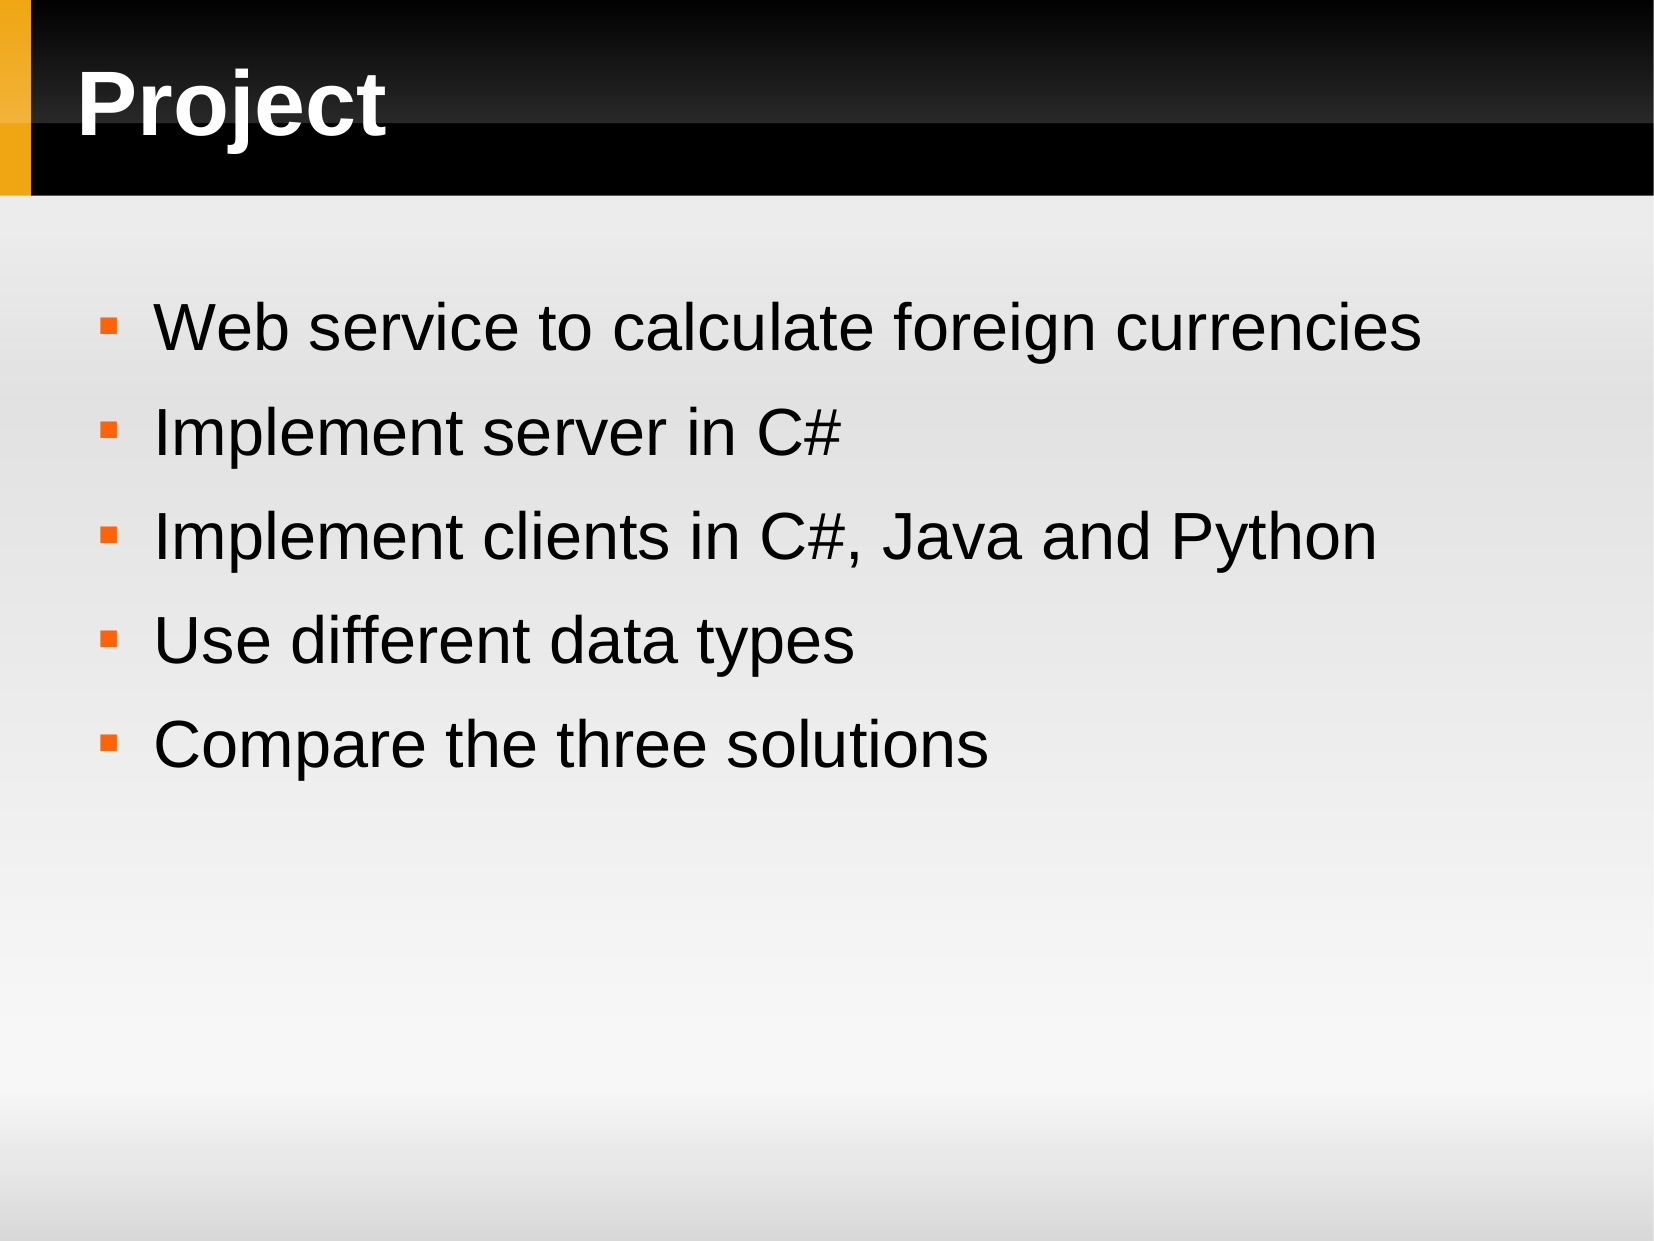

# Project
Web service to calculate foreign currencies
Implement server in C#
Implement clients in C#, Java and Python
Use different data types
Compare the three solutions